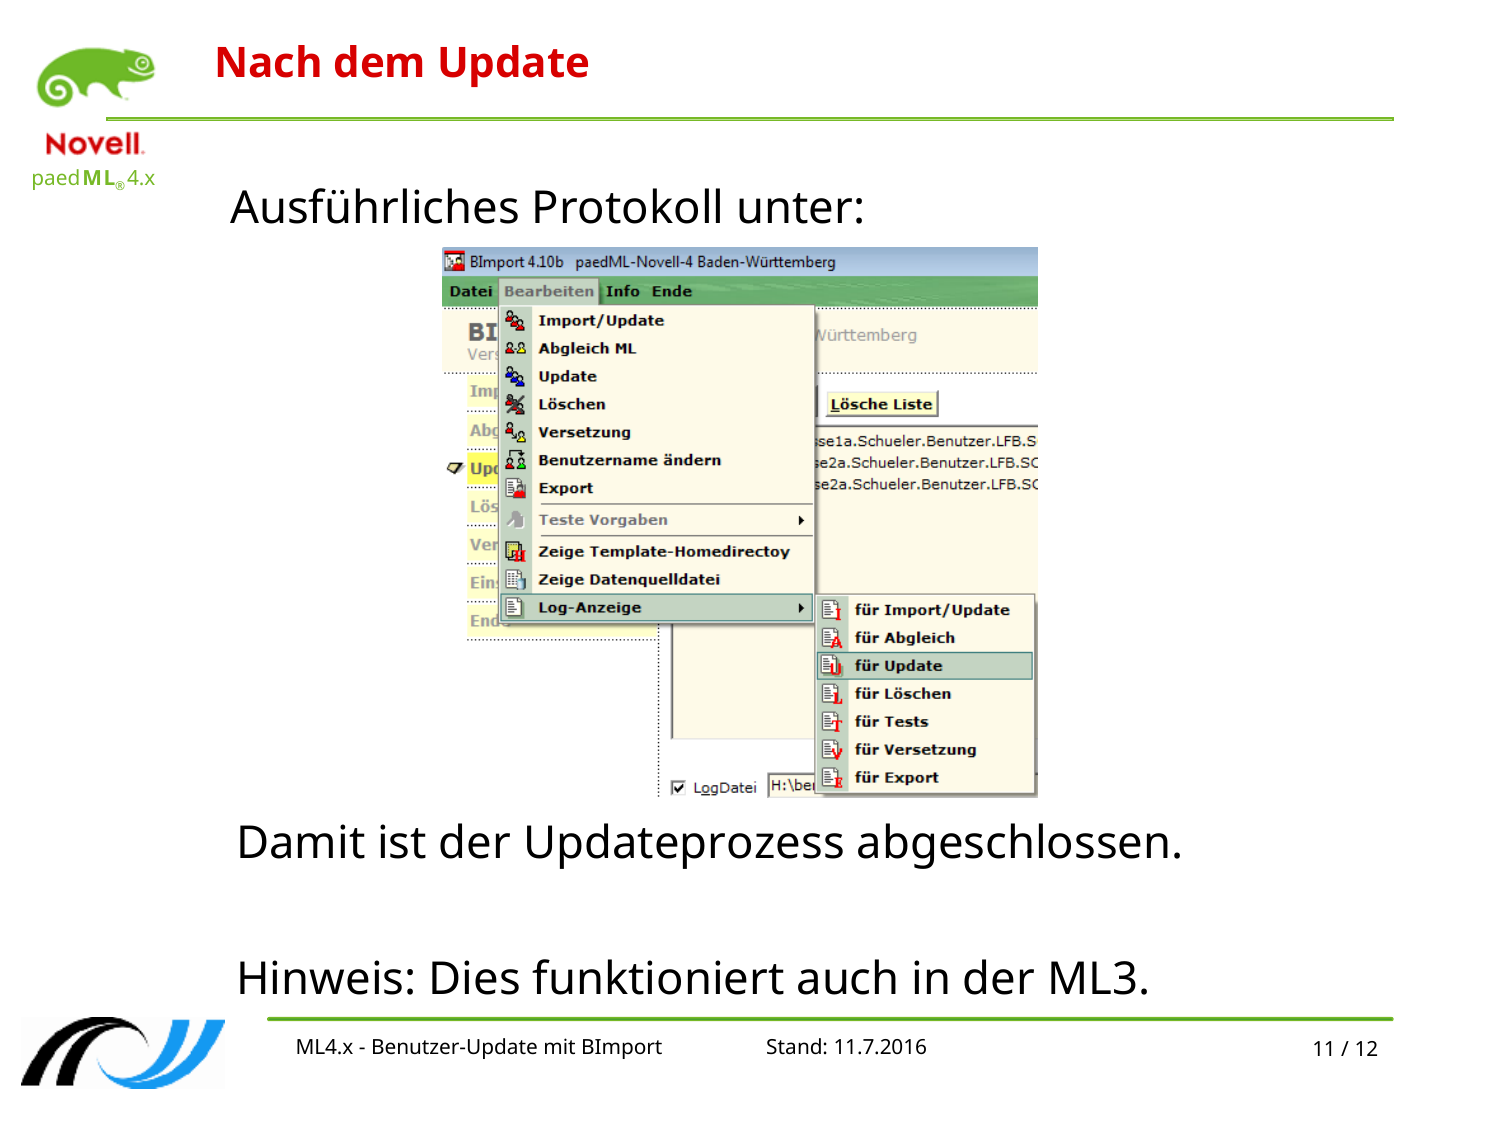

# Nach dem Update
Ausführliches Protokoll unter:
Damit ist der Updateprozess abgeschlossen.
Hinweis: Dies funktioniert auch in der ML3.
ML4.x - Benutzer-Update mit BImport
11.7.2016
11